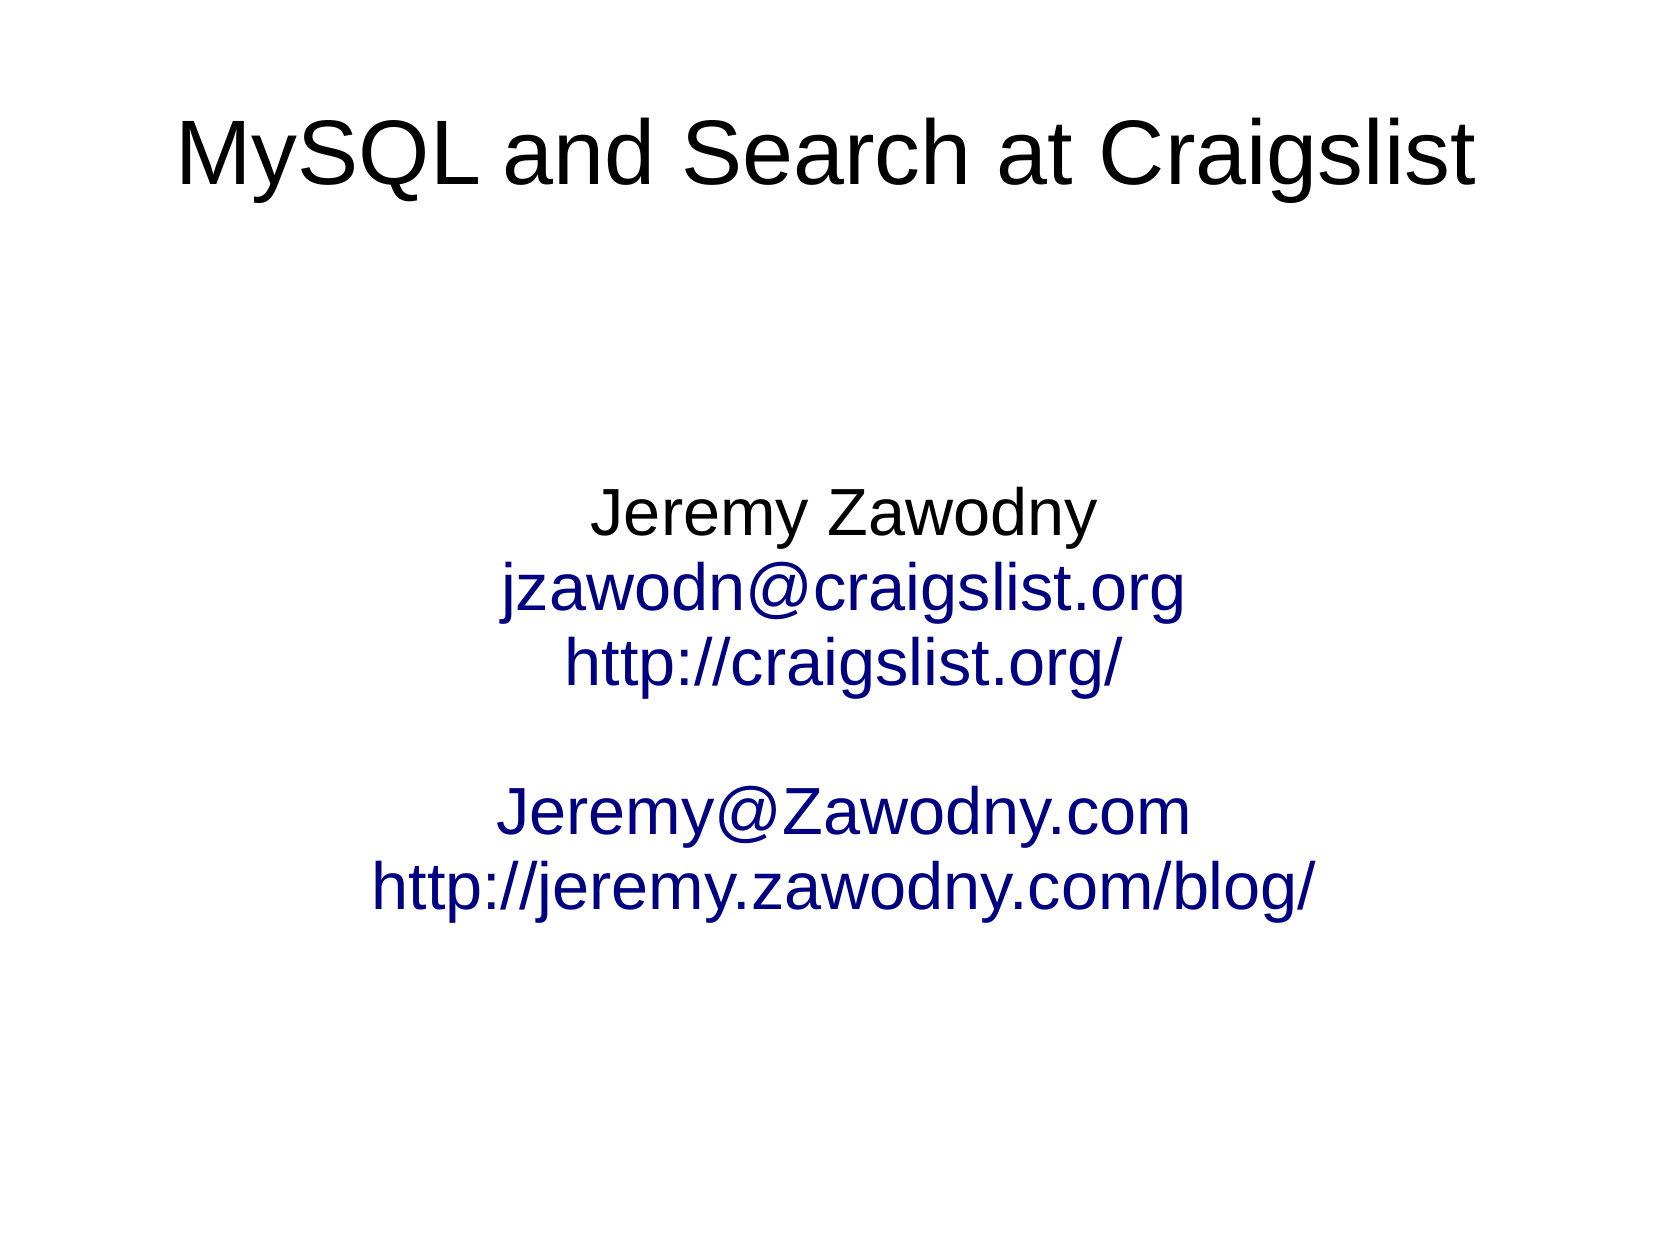

# MySQL and Search at Craigslist
Jeremy Zawodny
jzawodn@craigslist.org
http://craigslist.org/
Jeremy@Zawodny.com
http://jeremy.zawodny.com/blog/